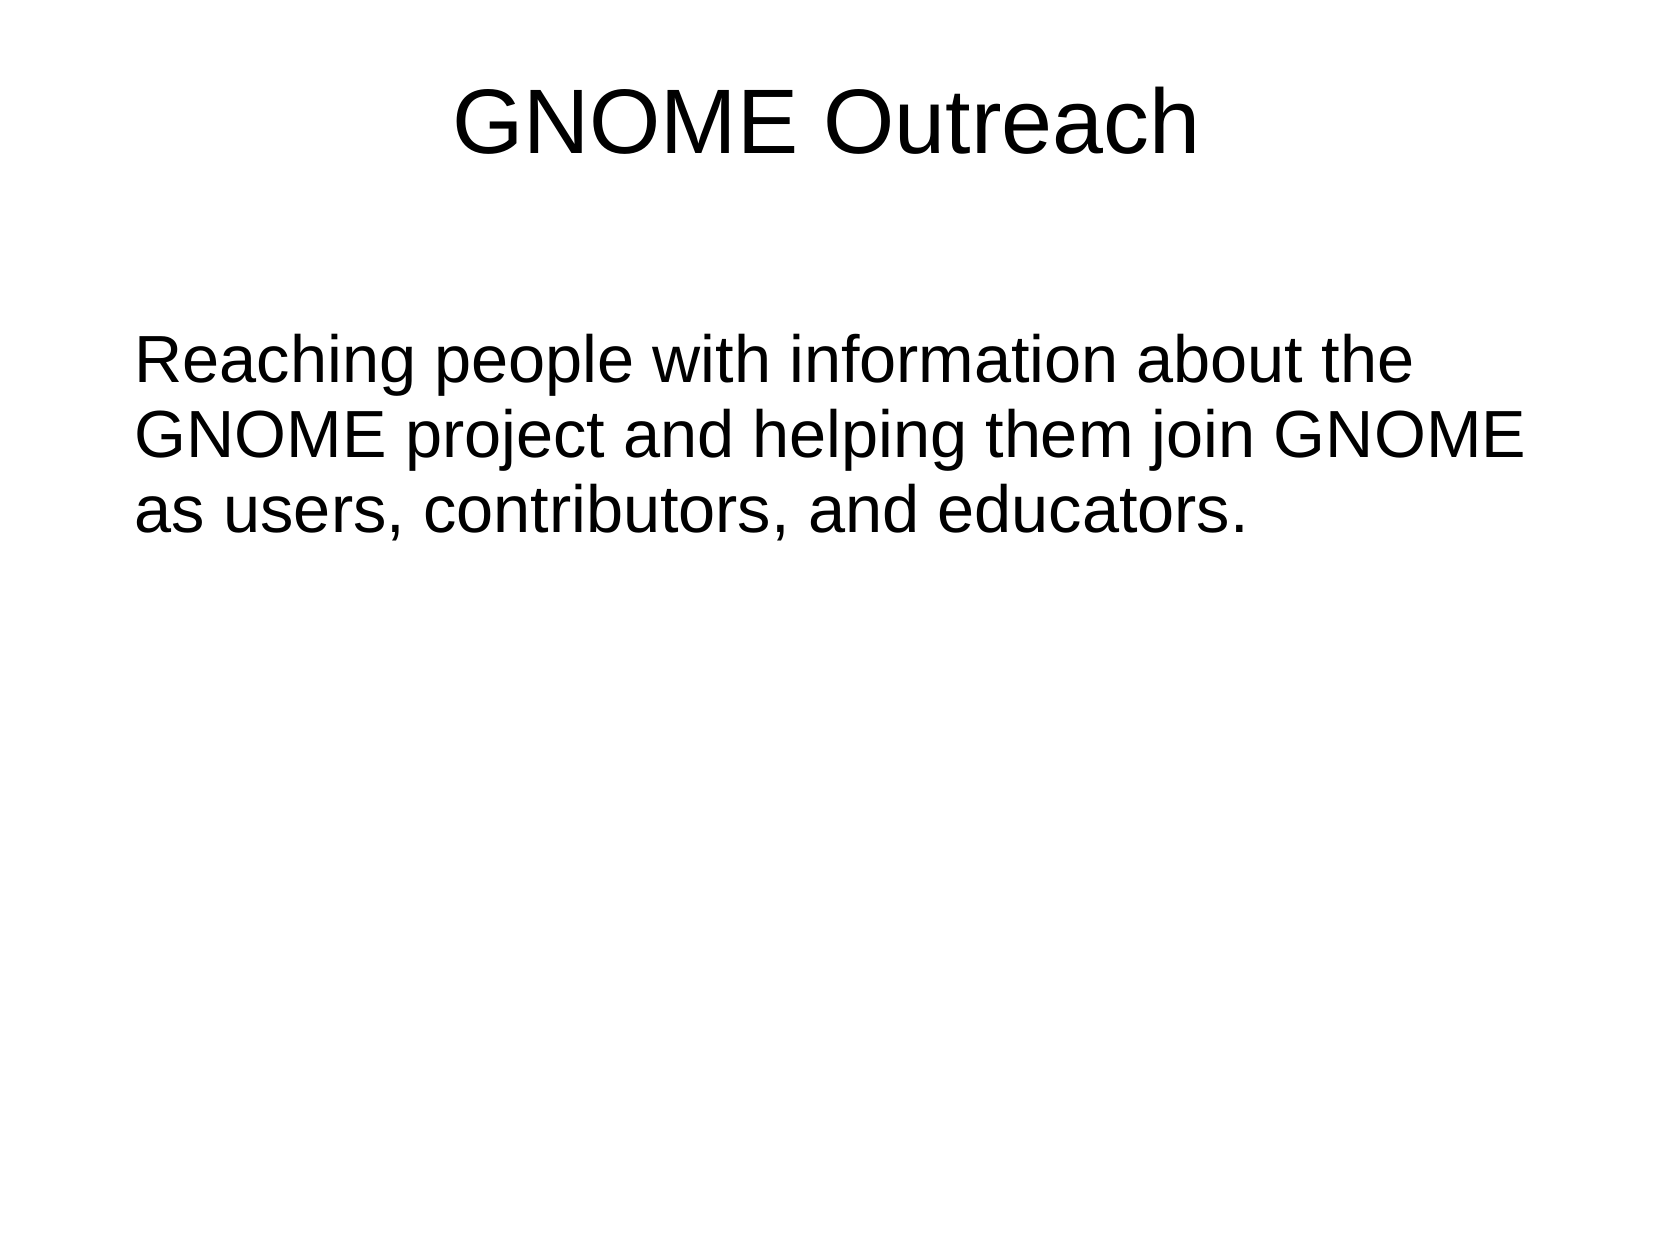

# GNOME Outreach
Reaching people with information about the GNOME project and helping them join GNOME as users, contributors, and educators.